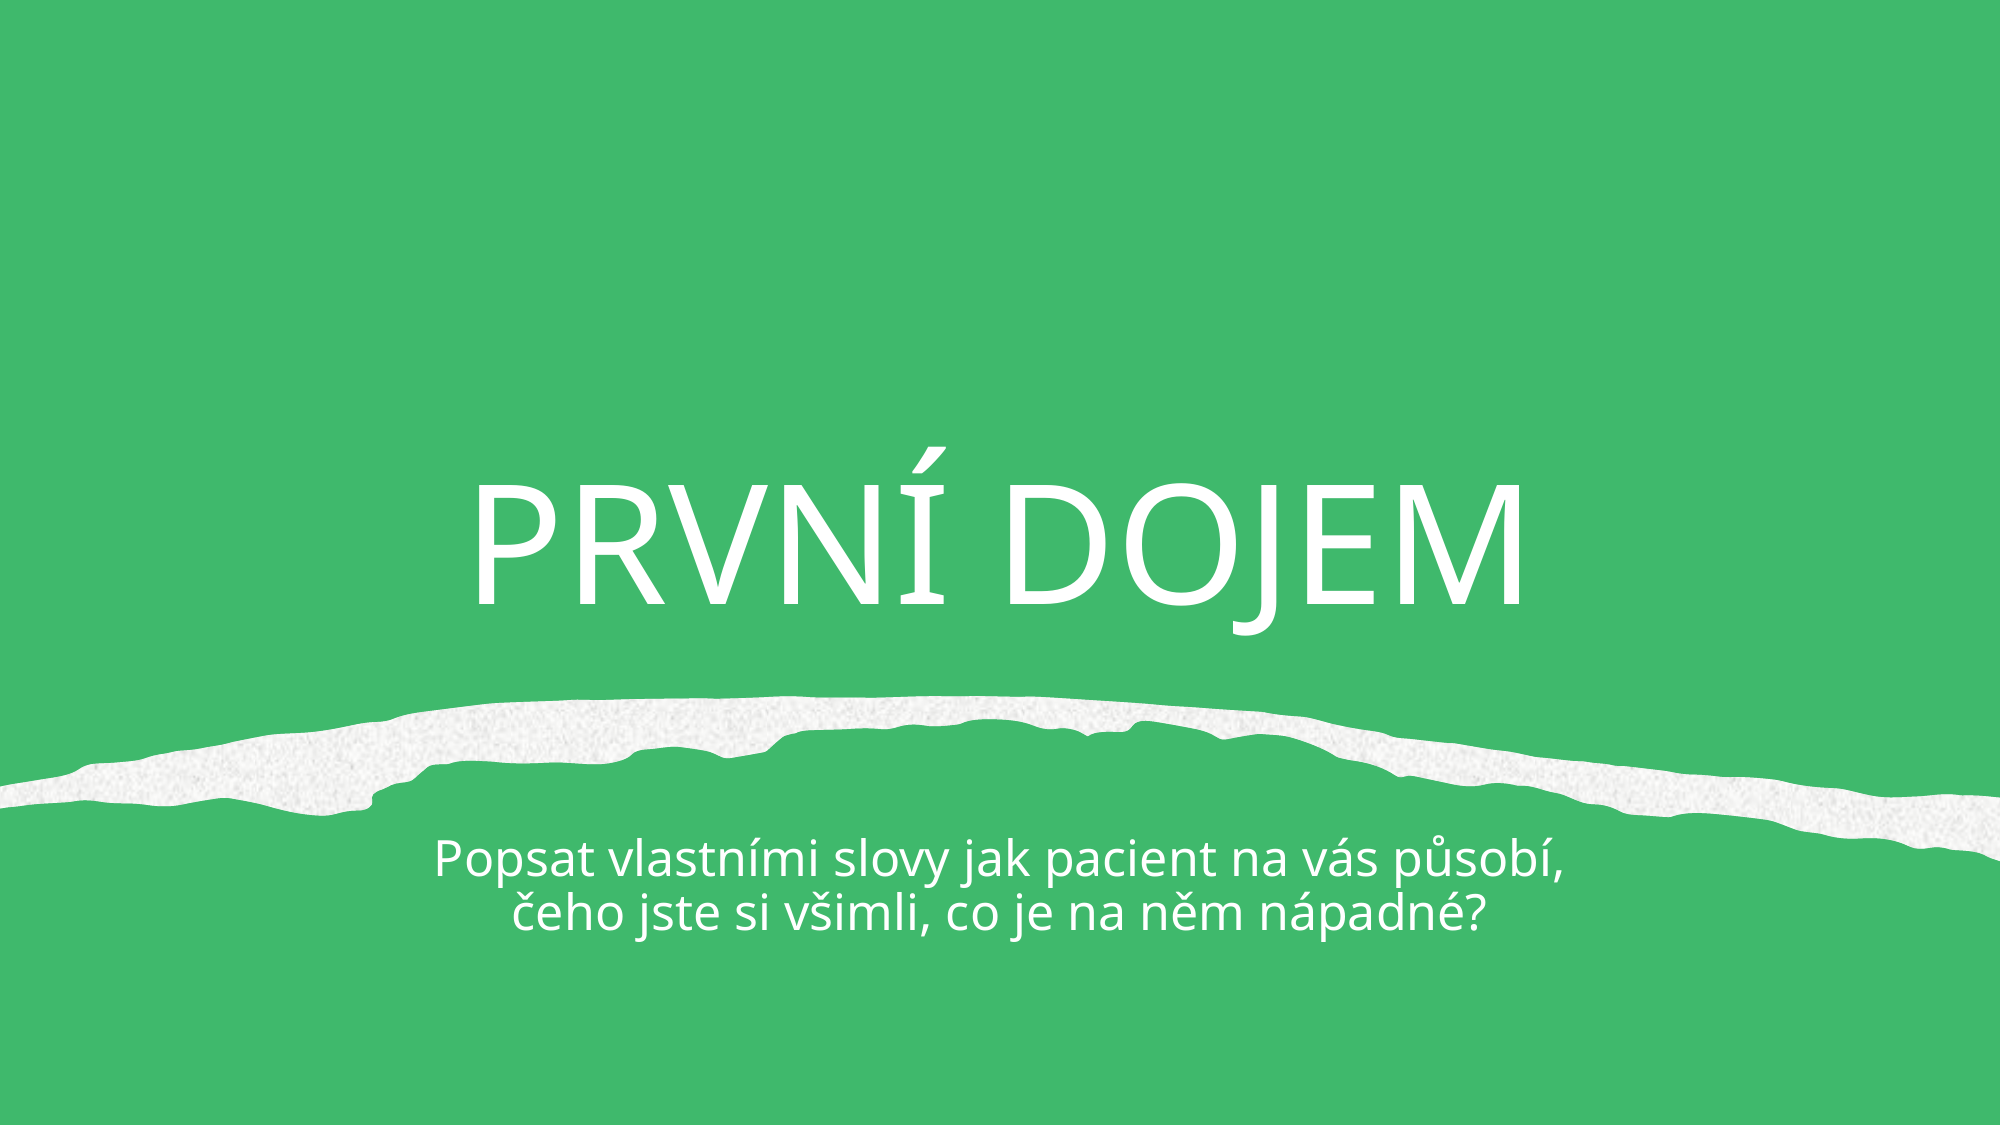

# PRVNÍ DOJEM
Popsat vlastními slovy jak pacient na vás působí, čeho jste si všimli, co je na něm nápadné?